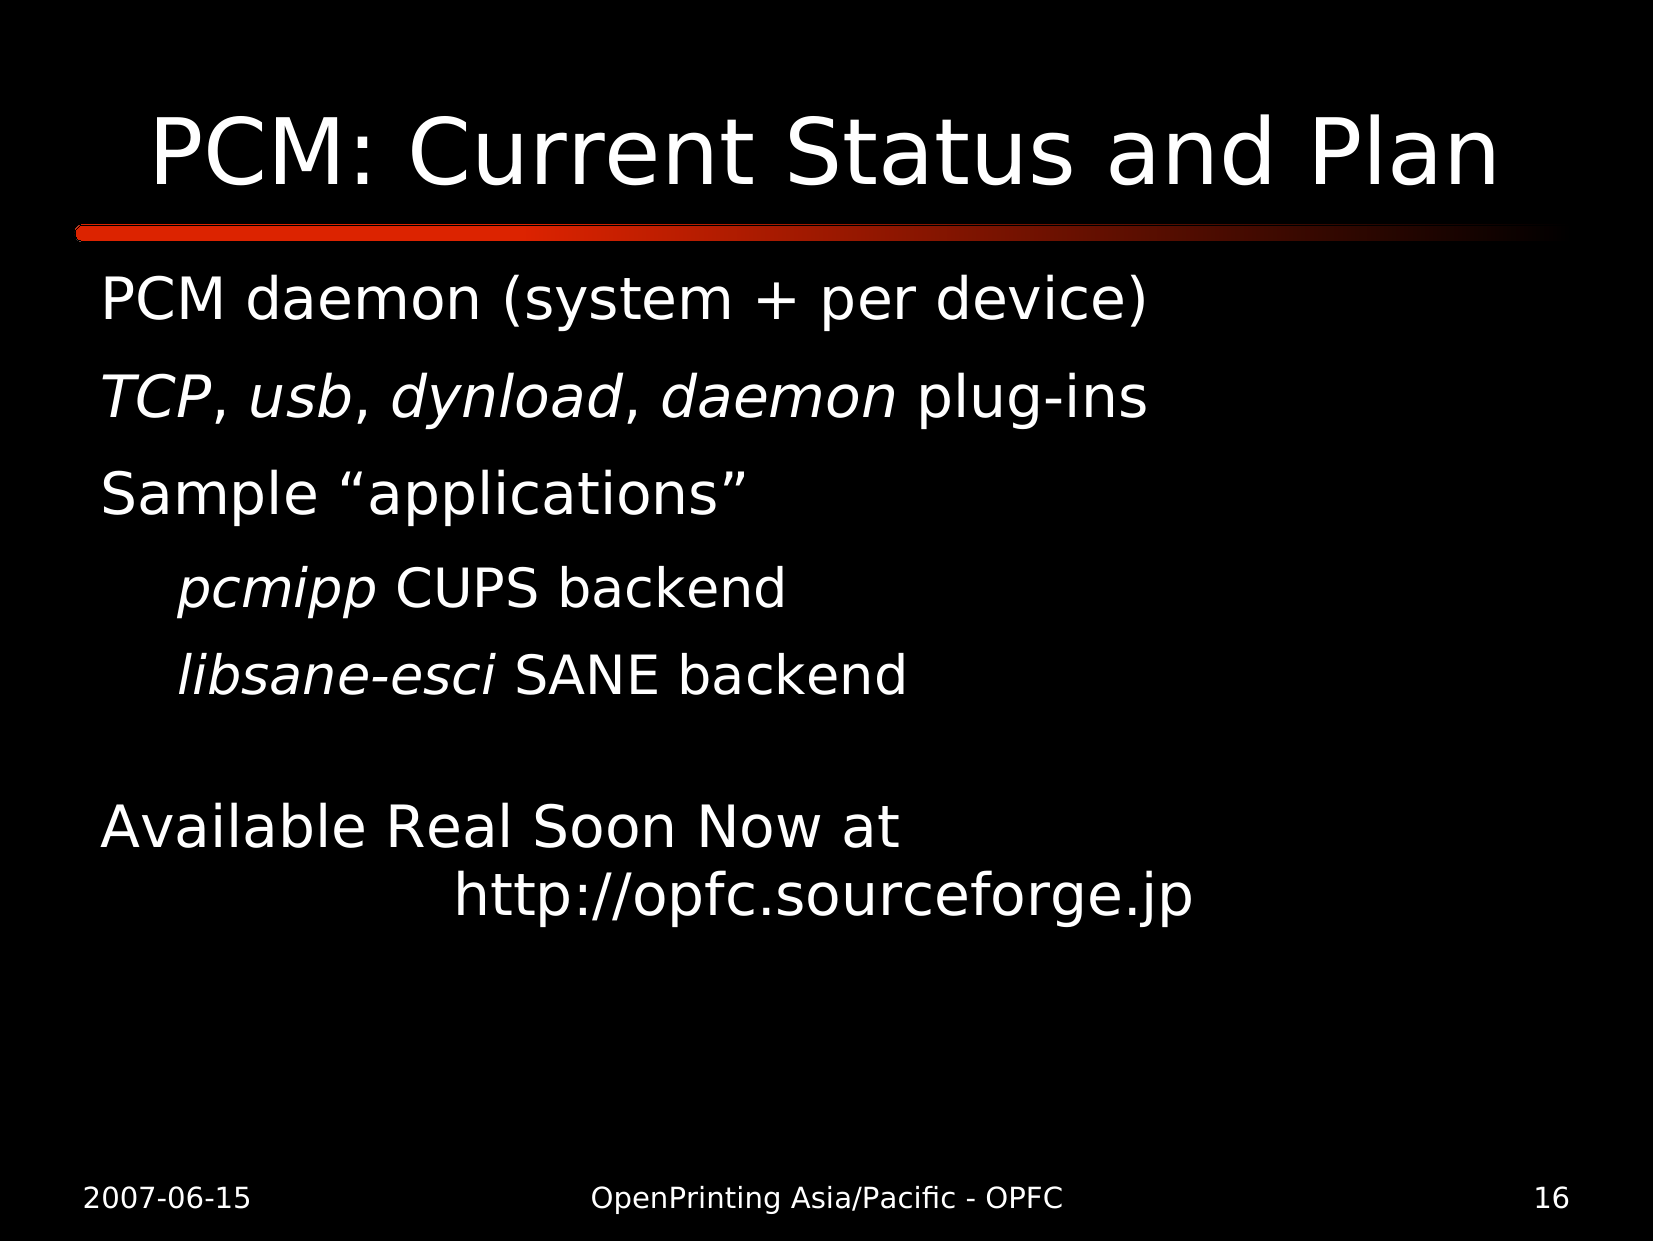

# PCM: Current Status and Plan
PCM daemon (system + per device)
TCP, usb, dynload, daemon plug-ins
Sample “applications”
pcmipp CUPS backend
libsane-esci SANE backend
Available Real Soon Now at
				http://opfc.sourceforge.jp
2007-06-15
OpenPrinting Asia/Pacific - OPFC
16